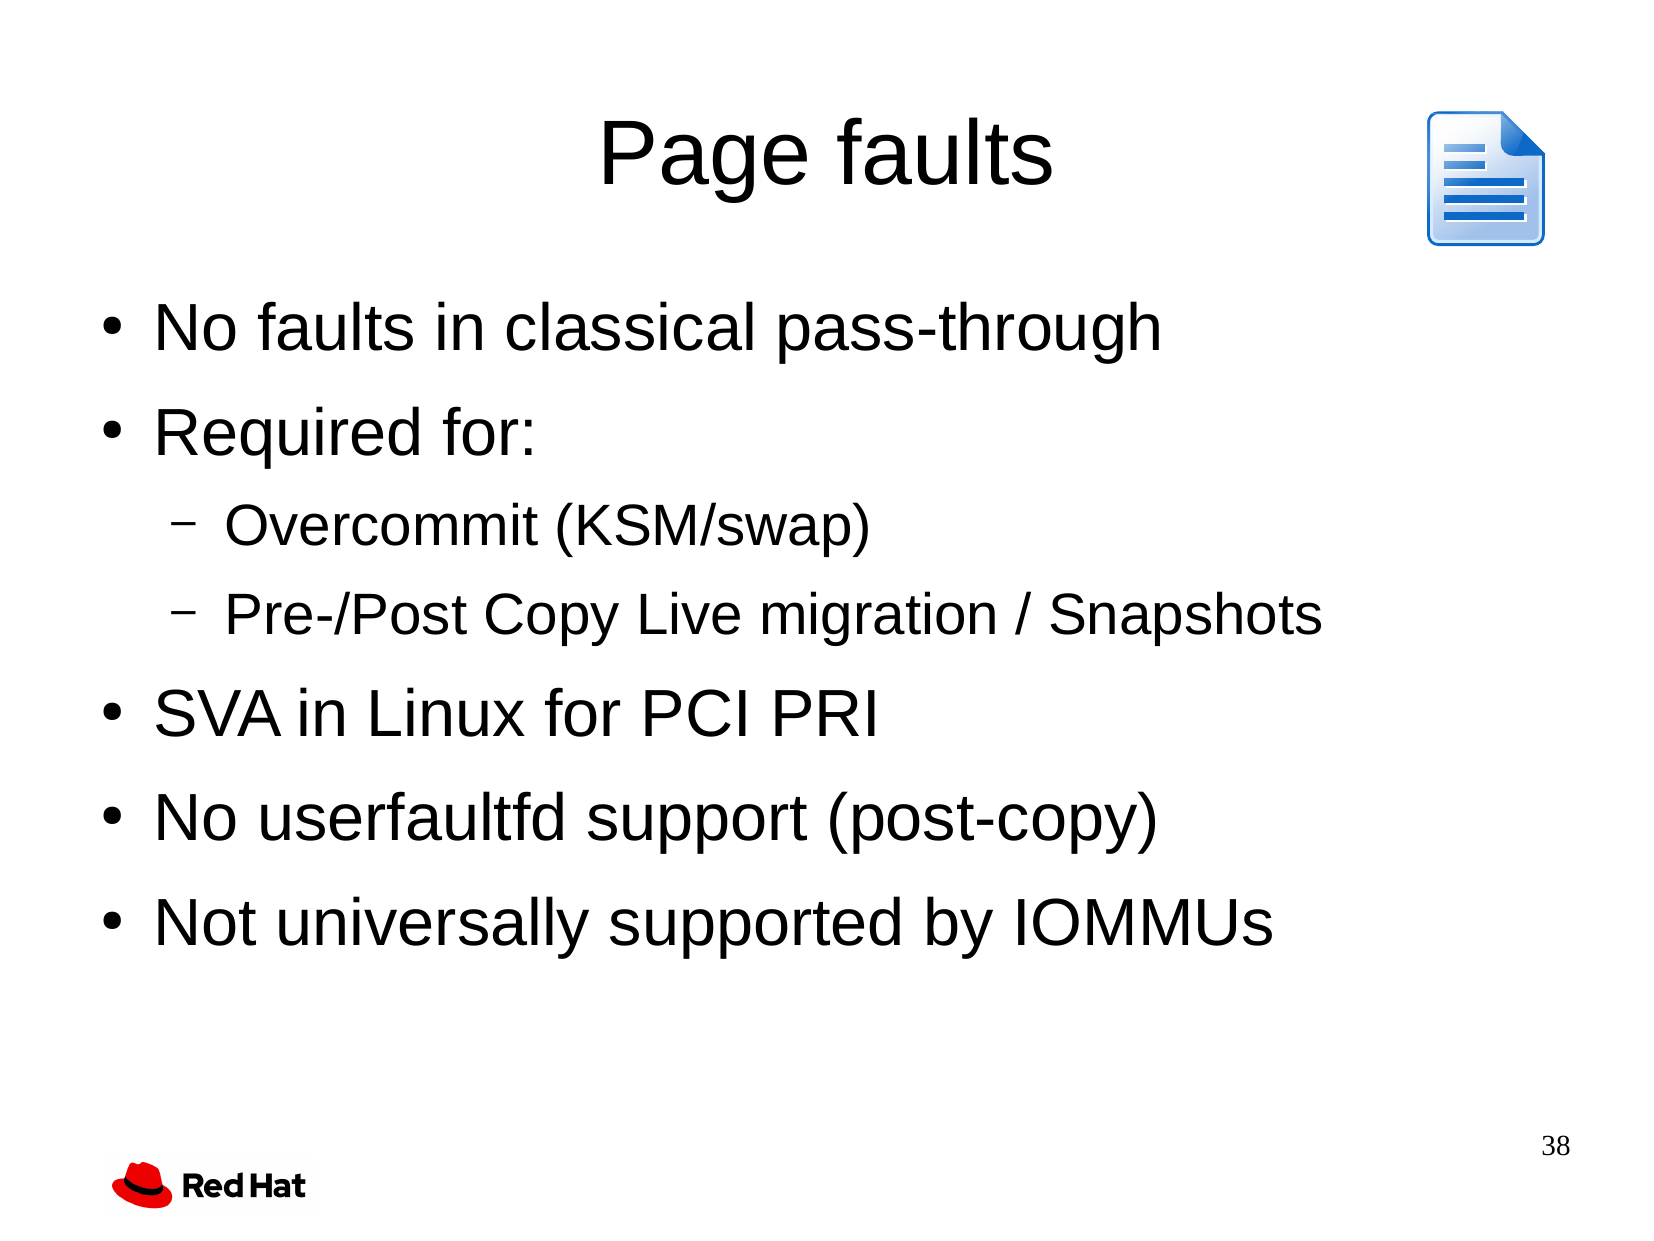

# Page faults
No faults in classical pass-through
Required for:
Overcommit (KSM/swap)
Pre-/Post Copy Live migration / Snapshots
SVA in Linux for PCI PRI
No userfaultfd support (post-copy)
Not universally supported by IOMMUs
38